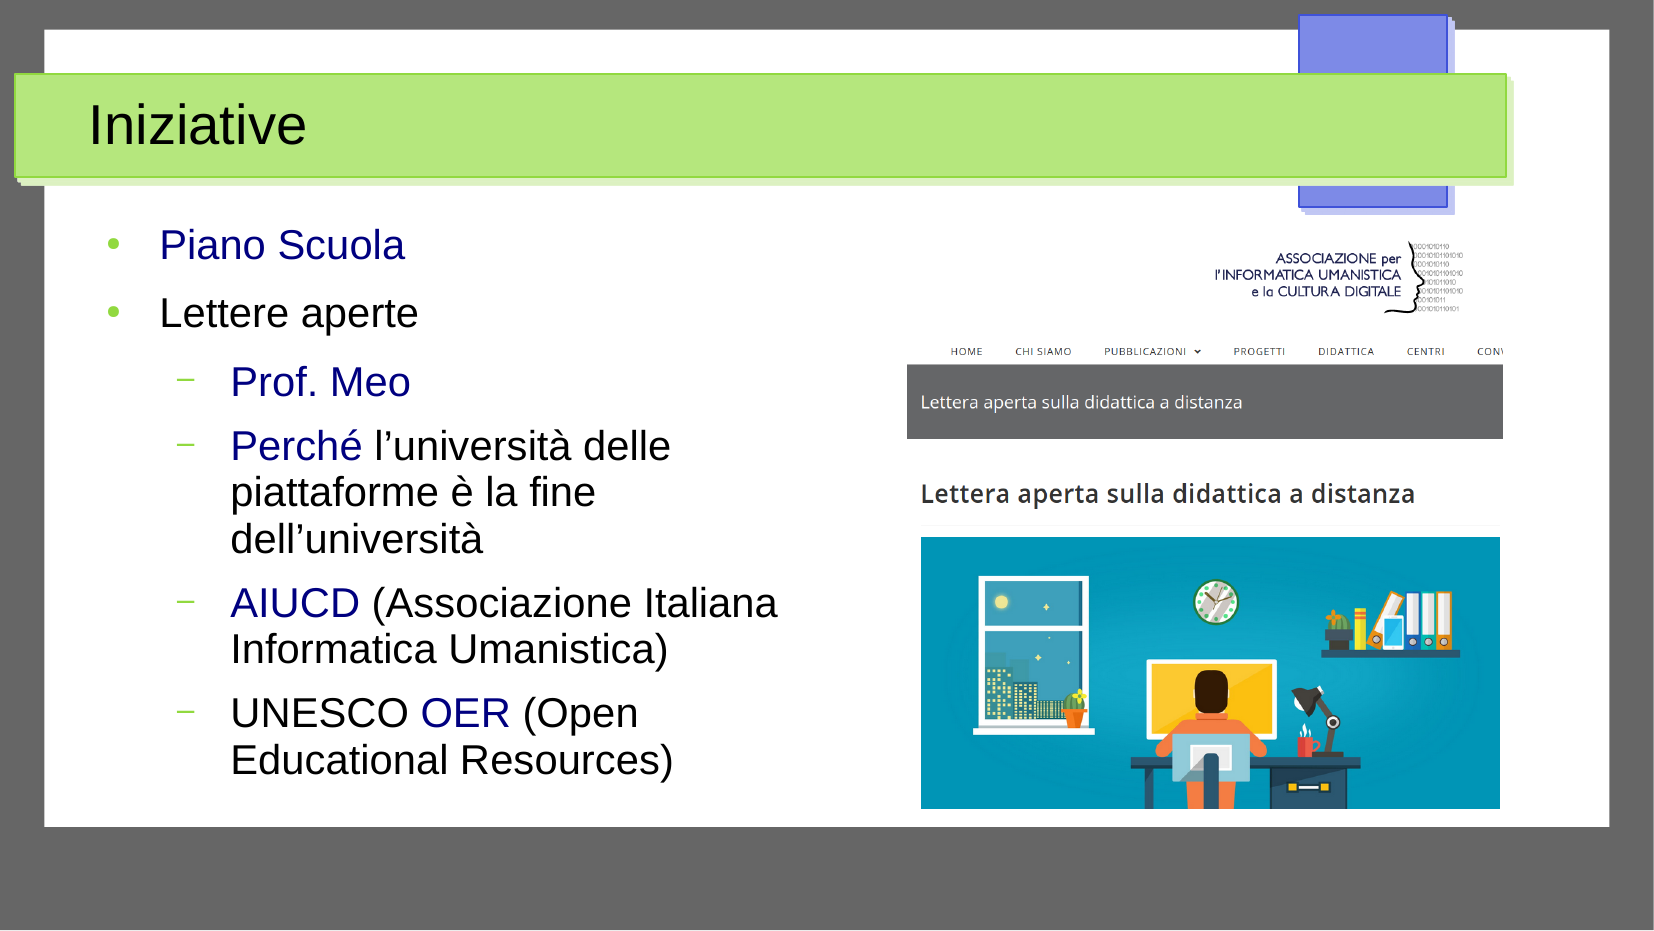

# Iniziative
Piano Scuola
Lettere aperte
Prof. Meo
Perché l’università delle piattaforme è la fine dell’università
AIUCD (Associazione Italiana Informatica Umanistica)
UNESCO OER (Open Educational Resources)